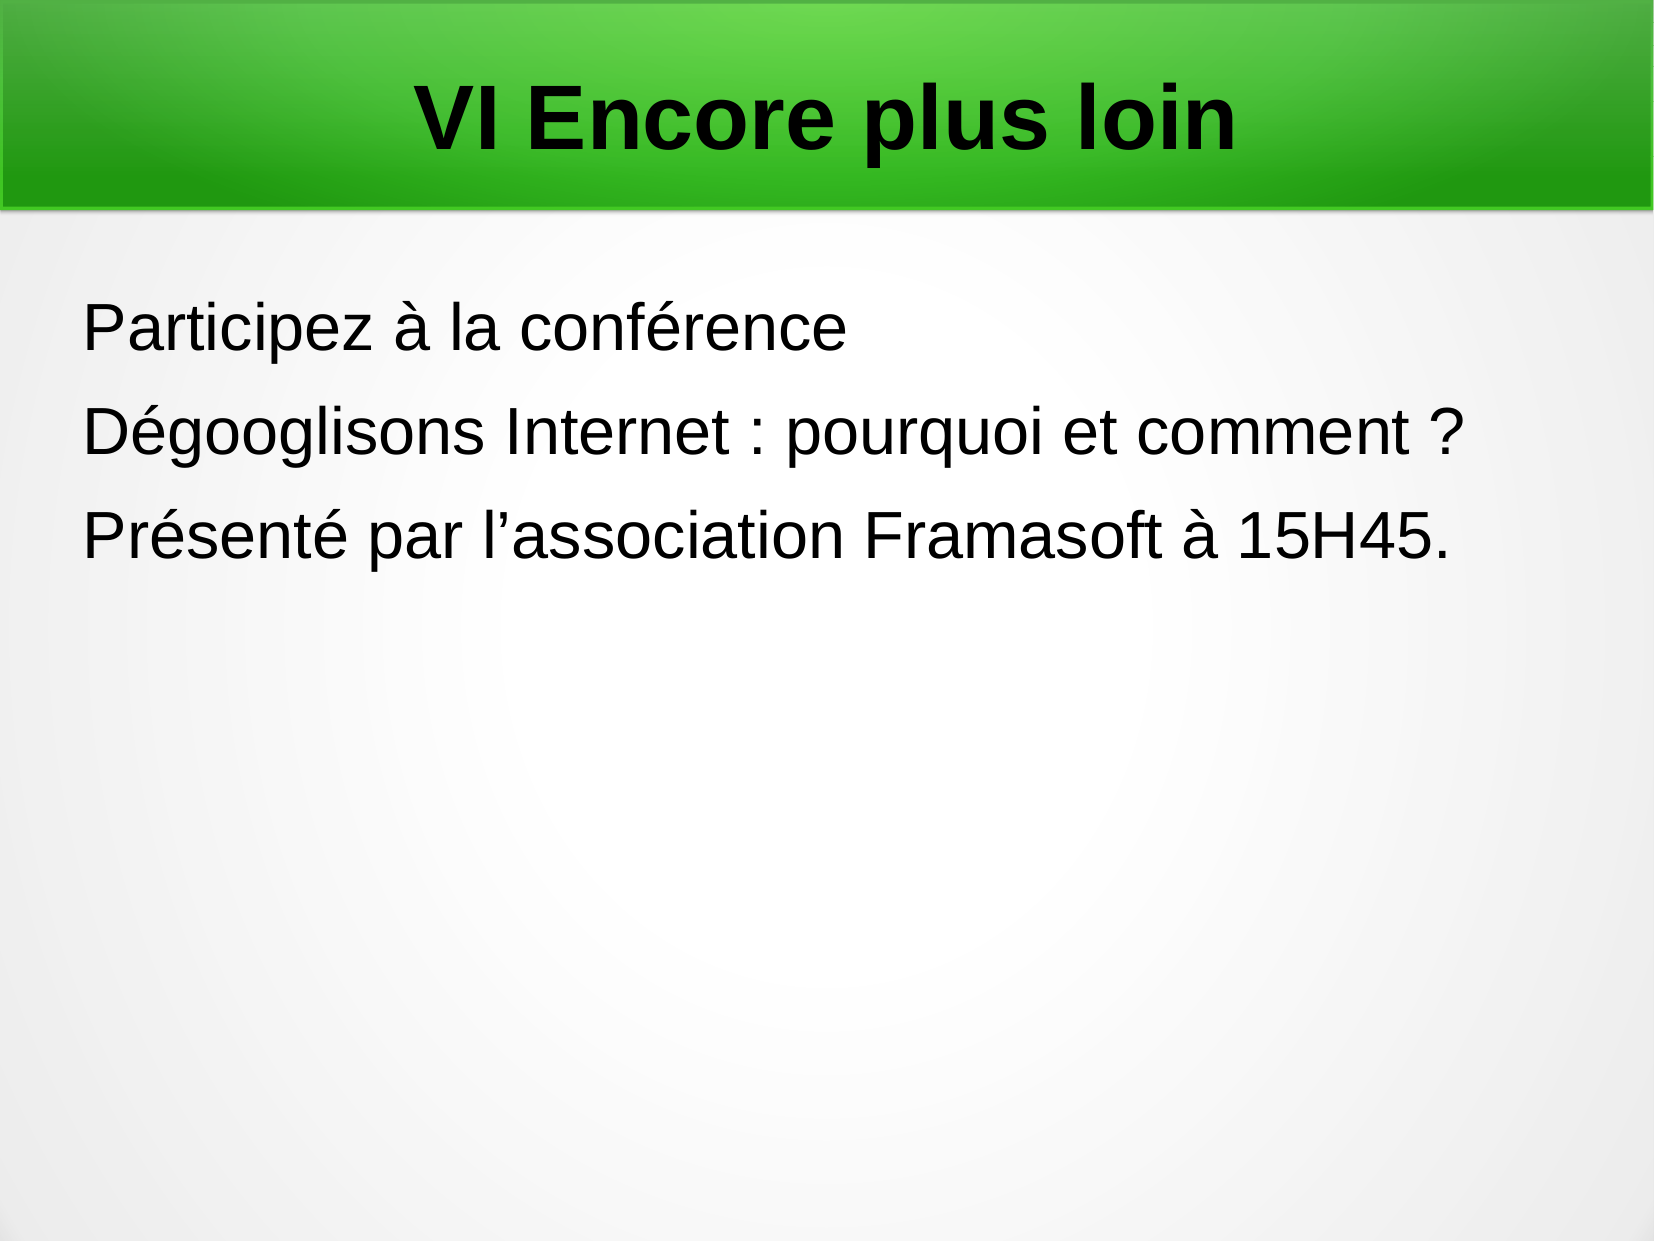

# VI Encore plus loin
Participez à la conférence
Dégooglisons Internet : pourquoi et comment ?
Présenté par l’association Framasoft à 15H45.